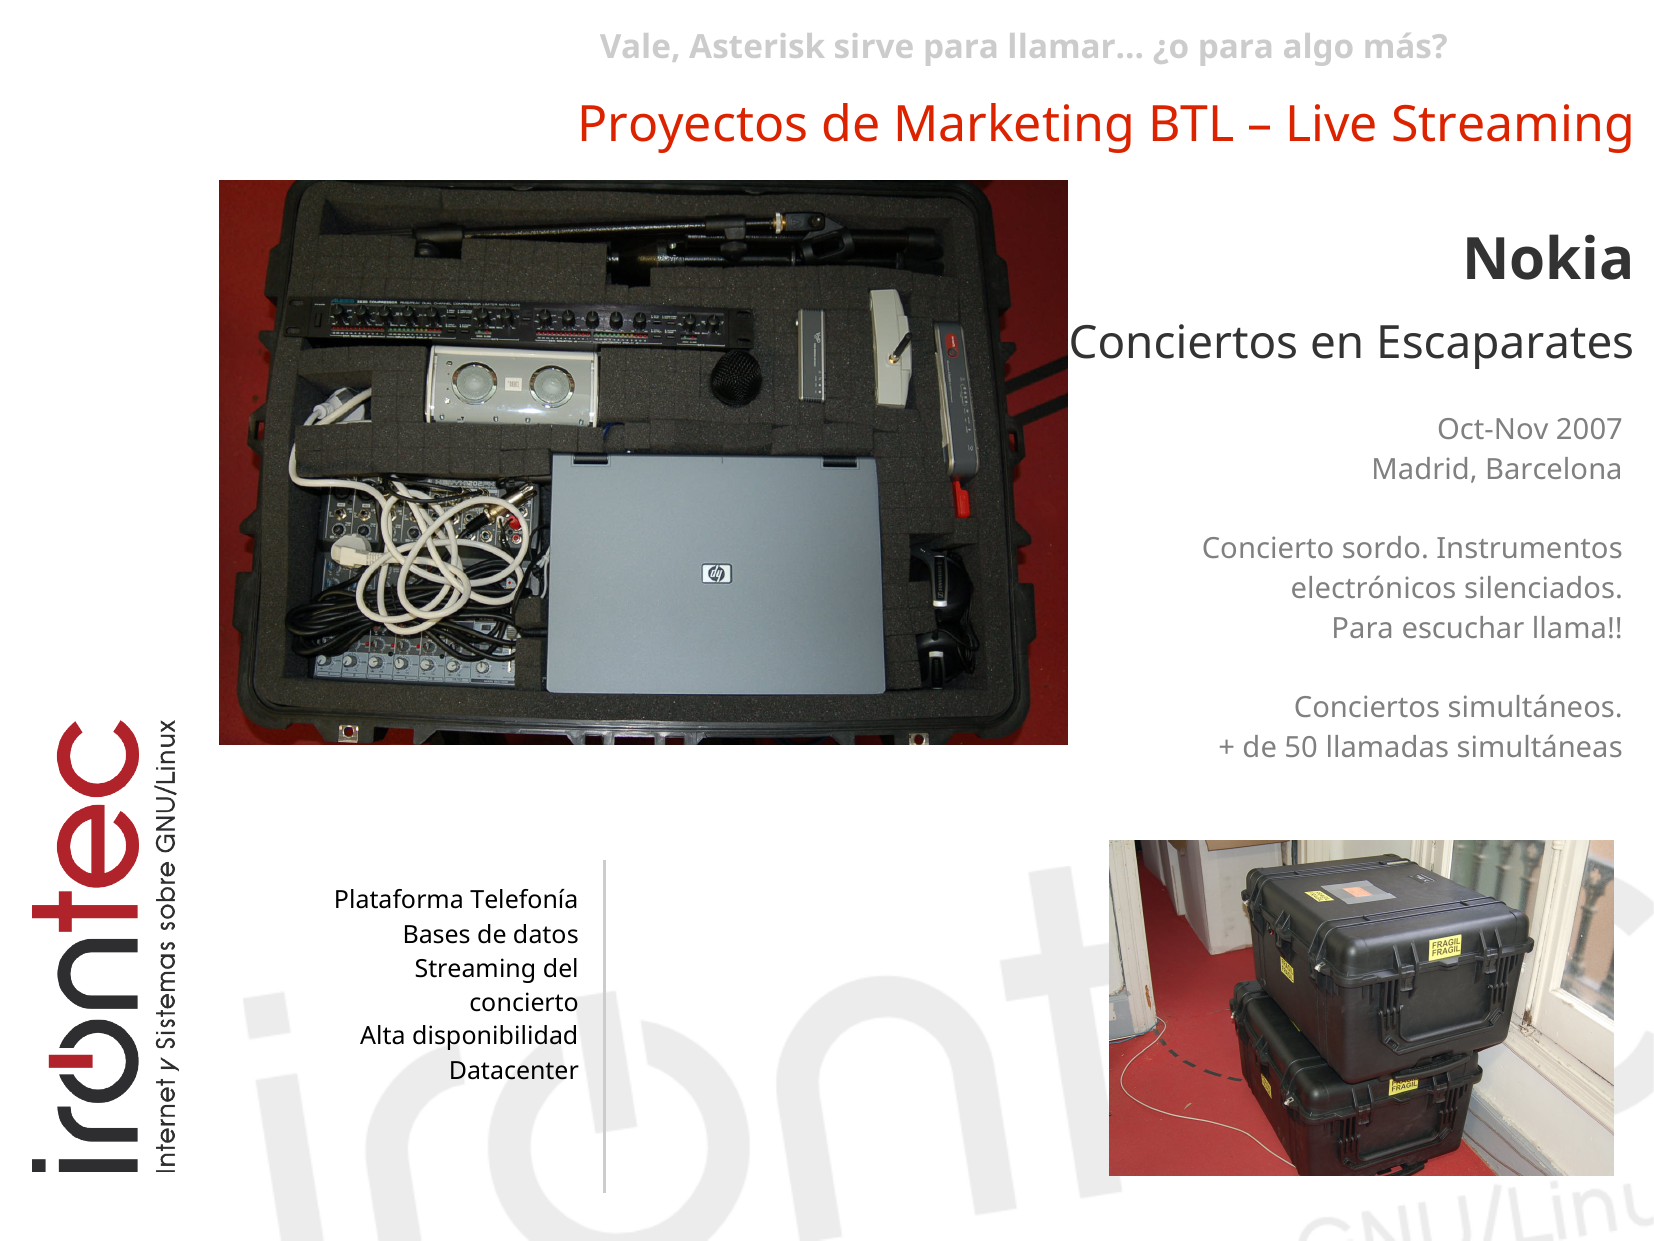

# Proyectos de Marketing BTL – Live Streaming
Nokia
Conciertos en Escaparates
Oct-Nov 2007
Madrid, Barcelona
Concierto sordo. Instrumentos electrónicos silenciados.
Para escuchar llama!!
Conciertos simultáneos.
+ de 50 llamadas simultáneas
Plataforma Telefonía
Bases de datos
Streaming del concierto
Alta disponibilidad
Datacenter